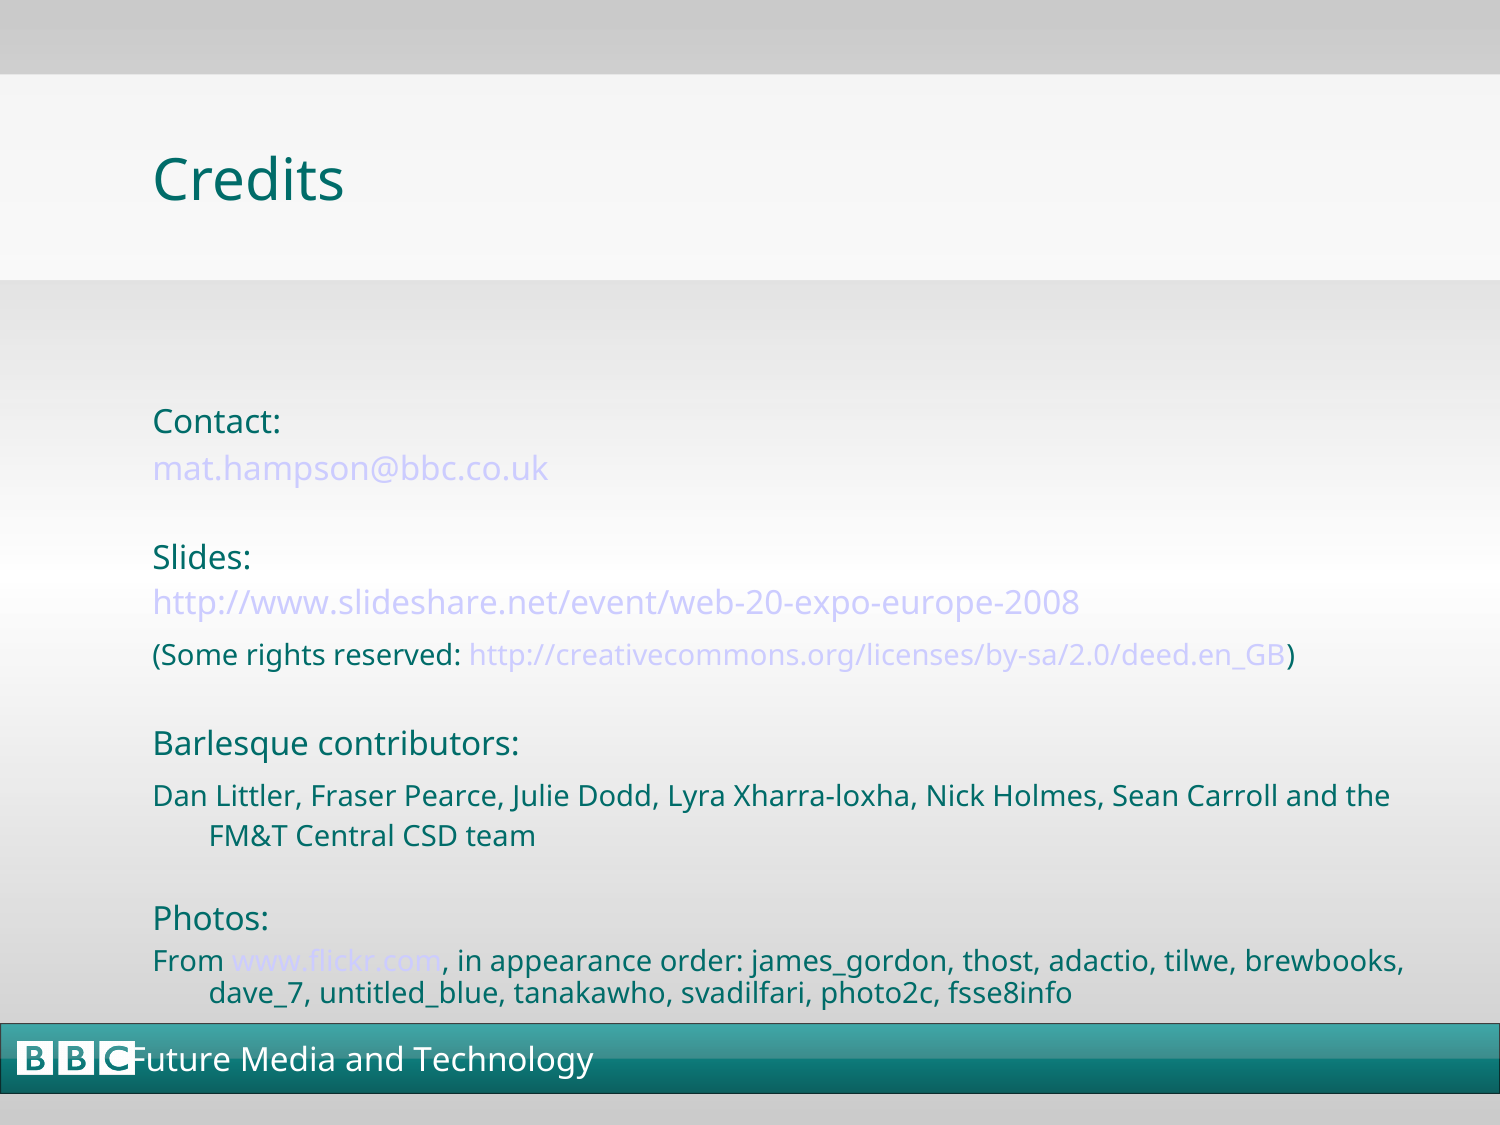

# Credits
Contact:
mat.hampson@bbc.co.uk
Slides:
http://www.slideshare.net/event/web-20-expo-europe-2008
(Some rights reserved: http://creativecommons.org/licenses/by-sa/2.0/deed.en_GB)
Barlesque contributors:
Dan Littler, Fraser Pearce, Julie Dodd, Lyra Xharra-loxha, Nick Holmes, Sean Carroll and the FM&T Central CSD team
Photos:
From www.flickr.com, in appearance order: james_gordon, thost, adactio, tilwe, brewbooks, dave_7, untitled_blue, tanakawho, svadilfari, photo2c, fsse8info